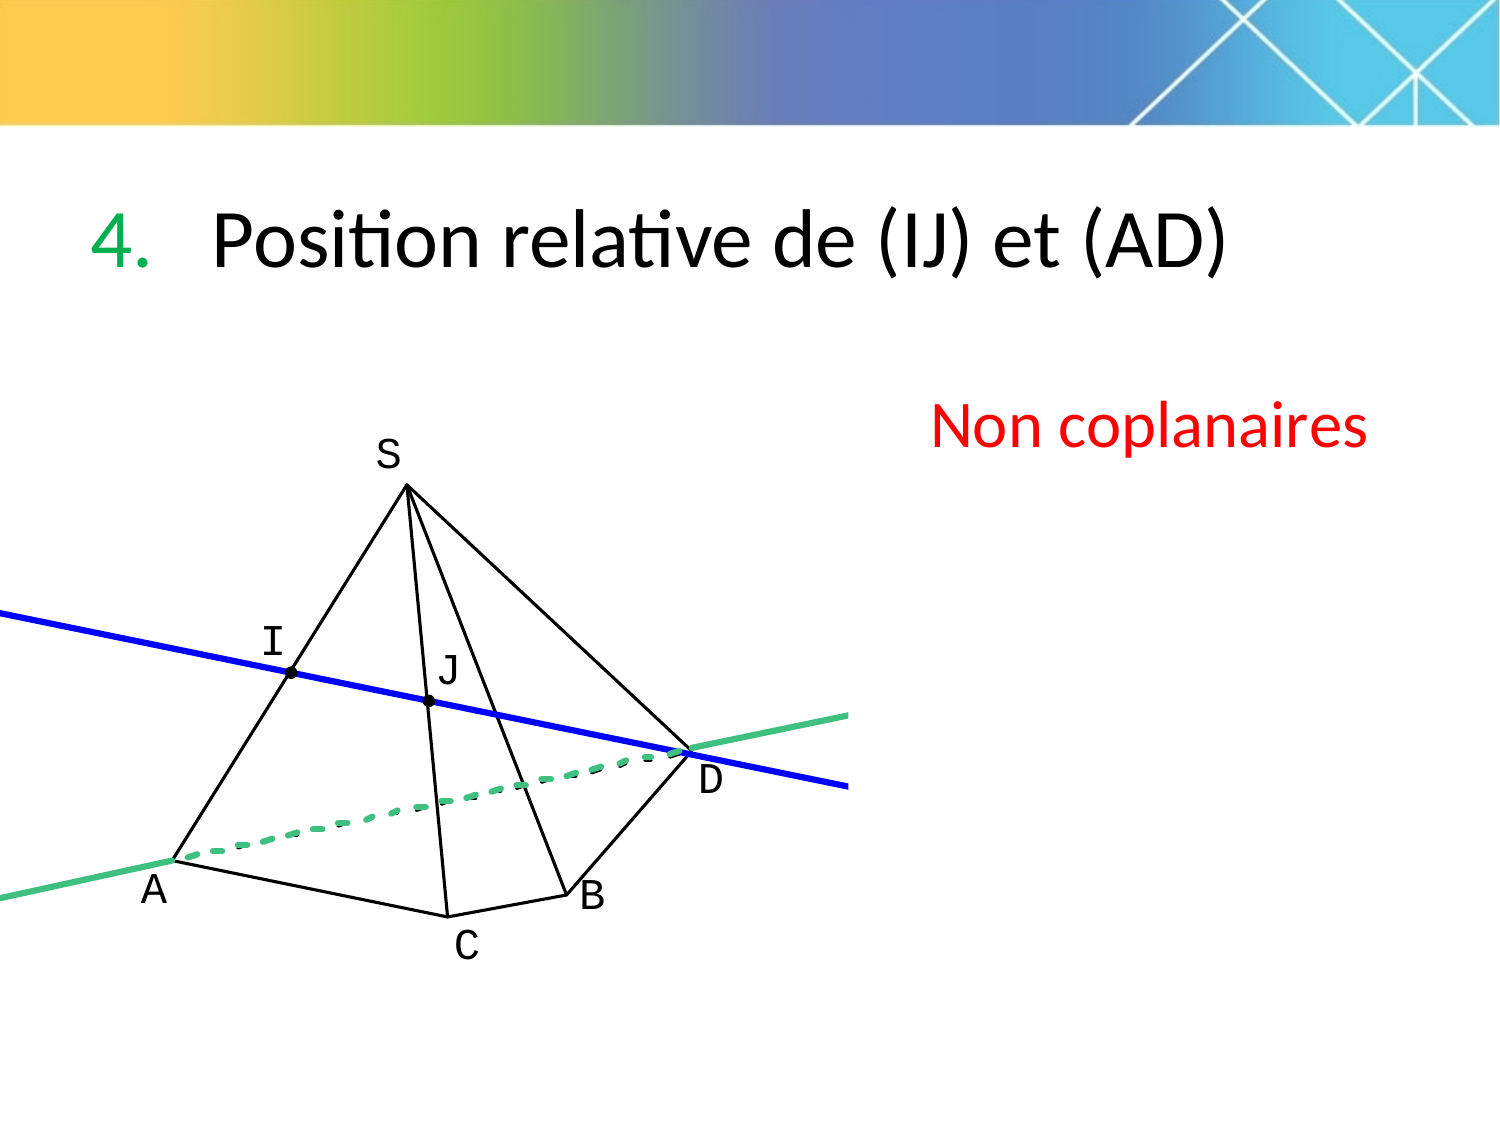

# Position relative de (IJ) et (AD)
Non coplanaires